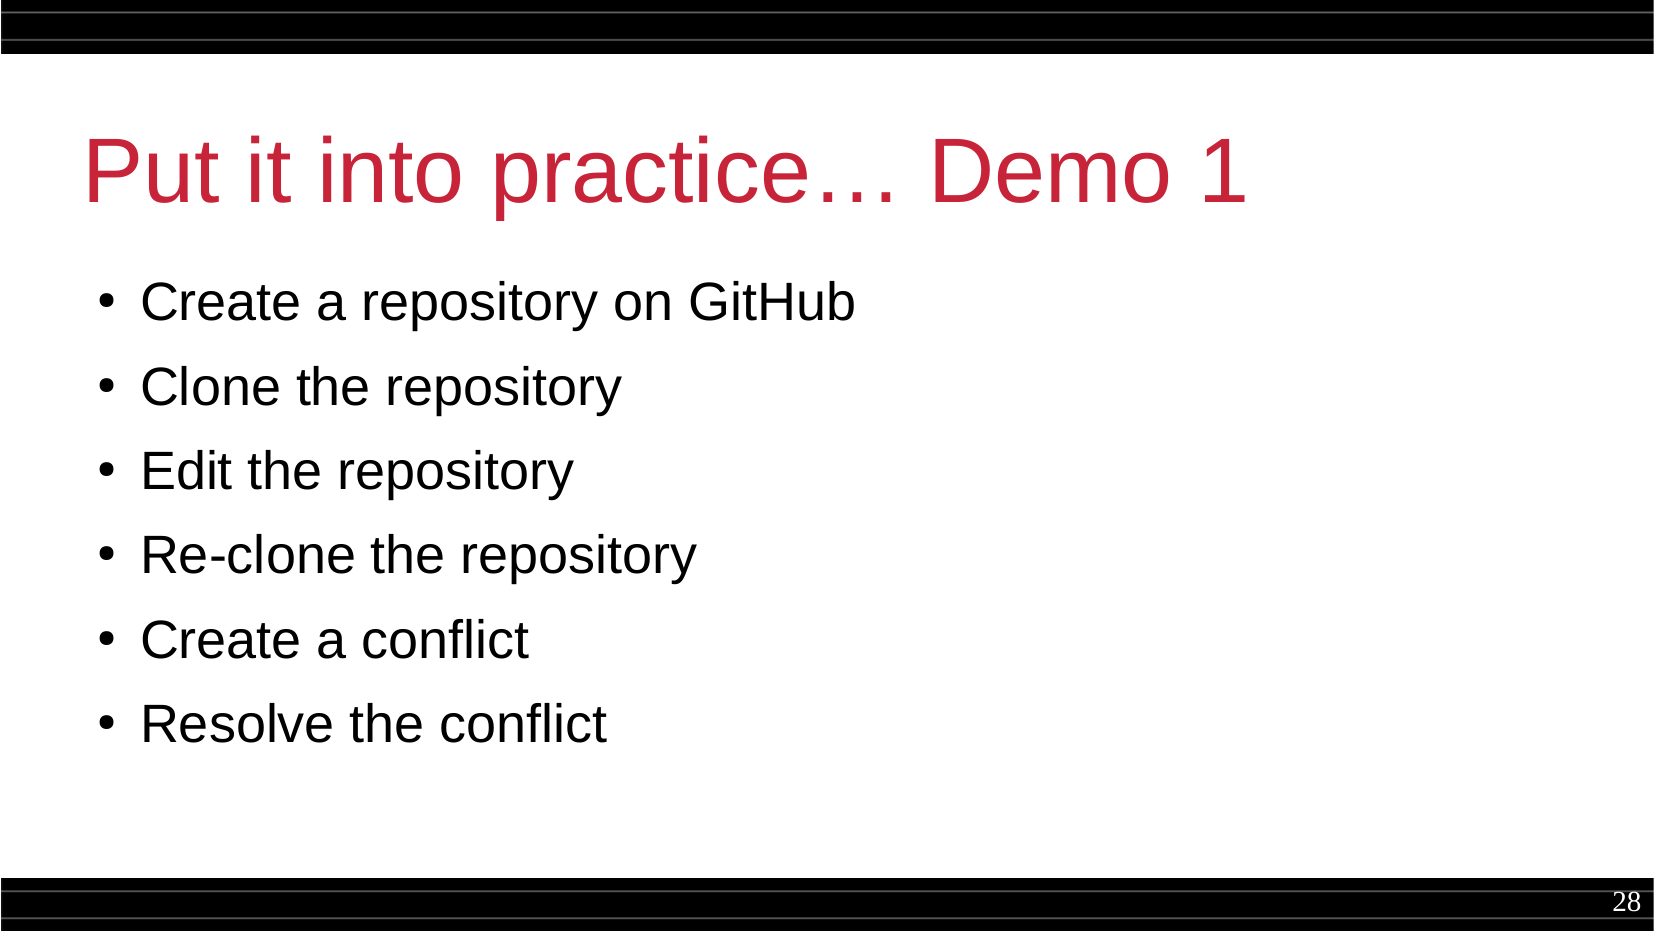

# Put it into practice… Demo 1
Create a repository on GitHub
Clone the repository
Edit the repository
Re-clone the repository
Create a conflict
Resolve the conflict